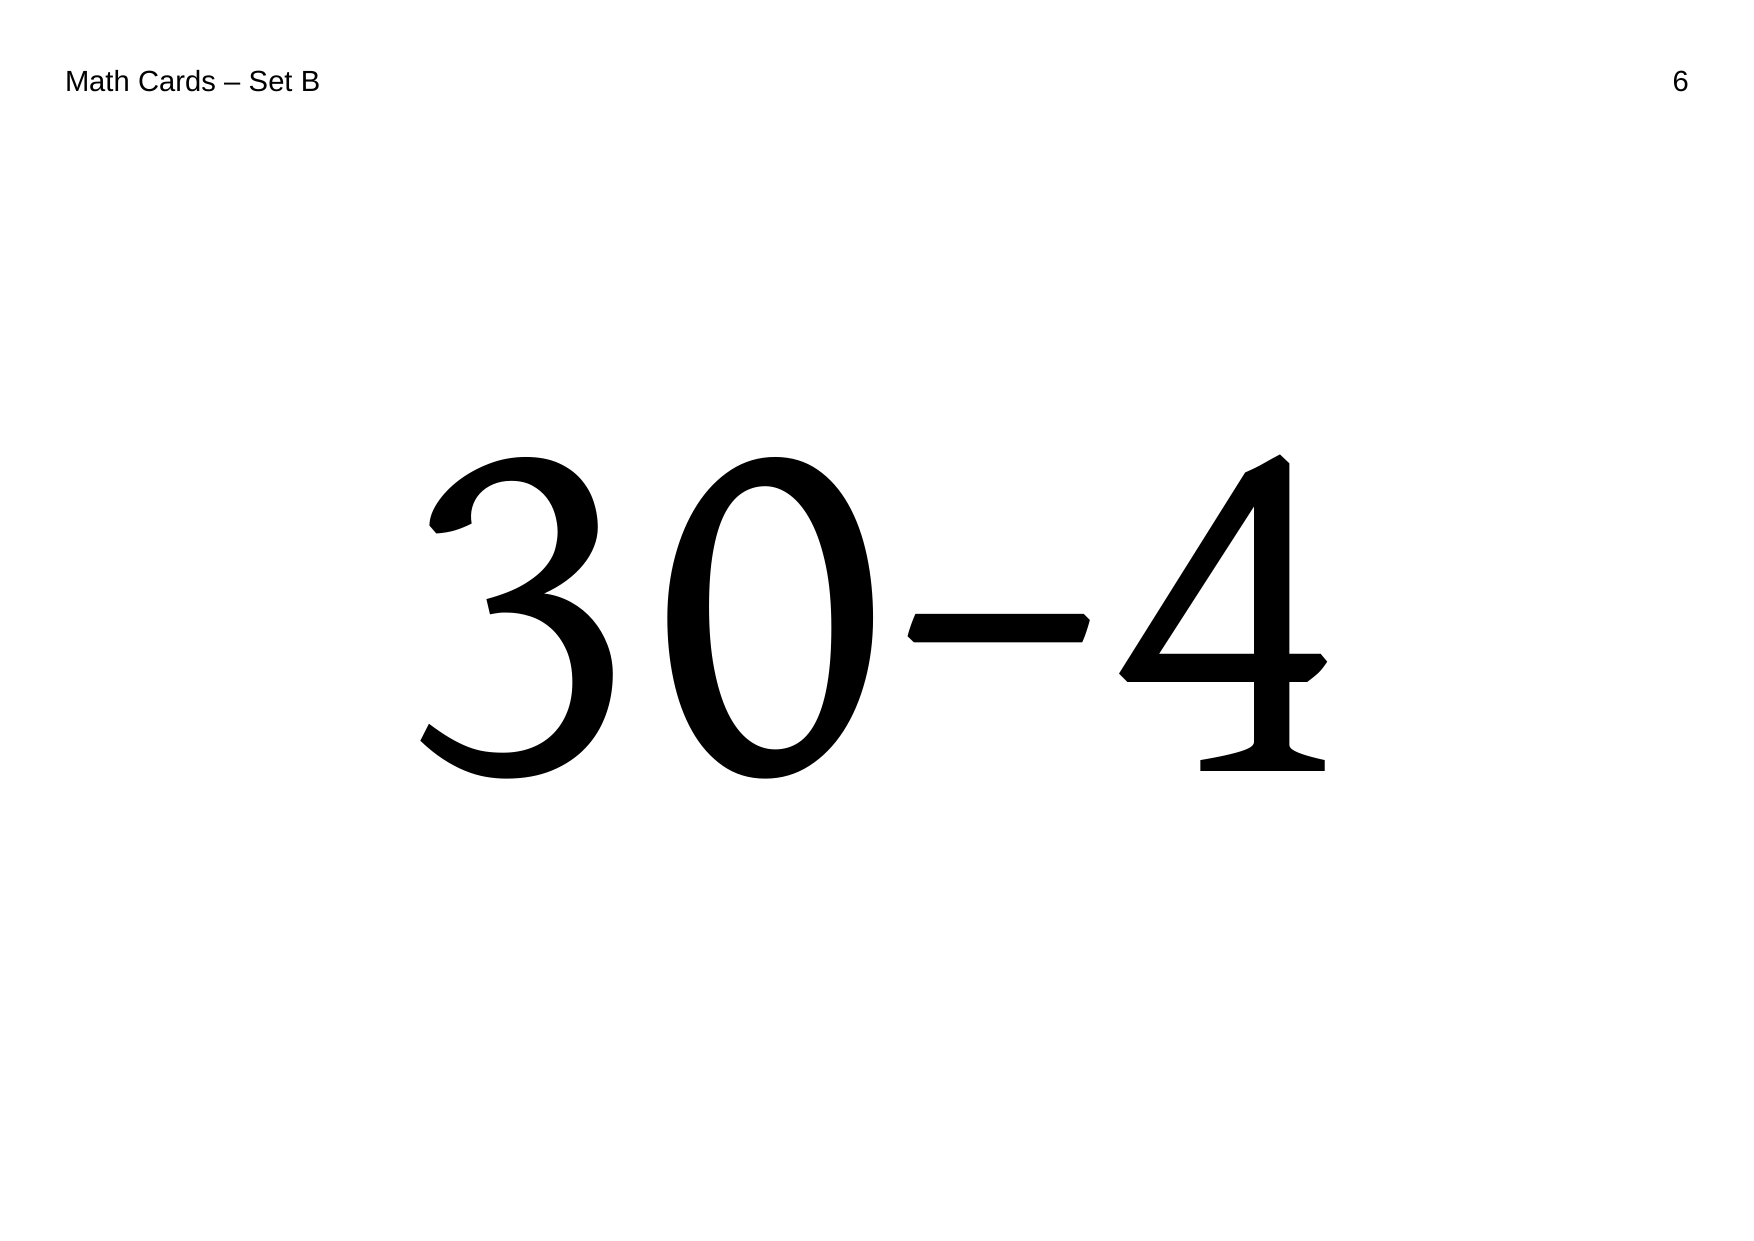

Math Cards – Set B
6
30−4